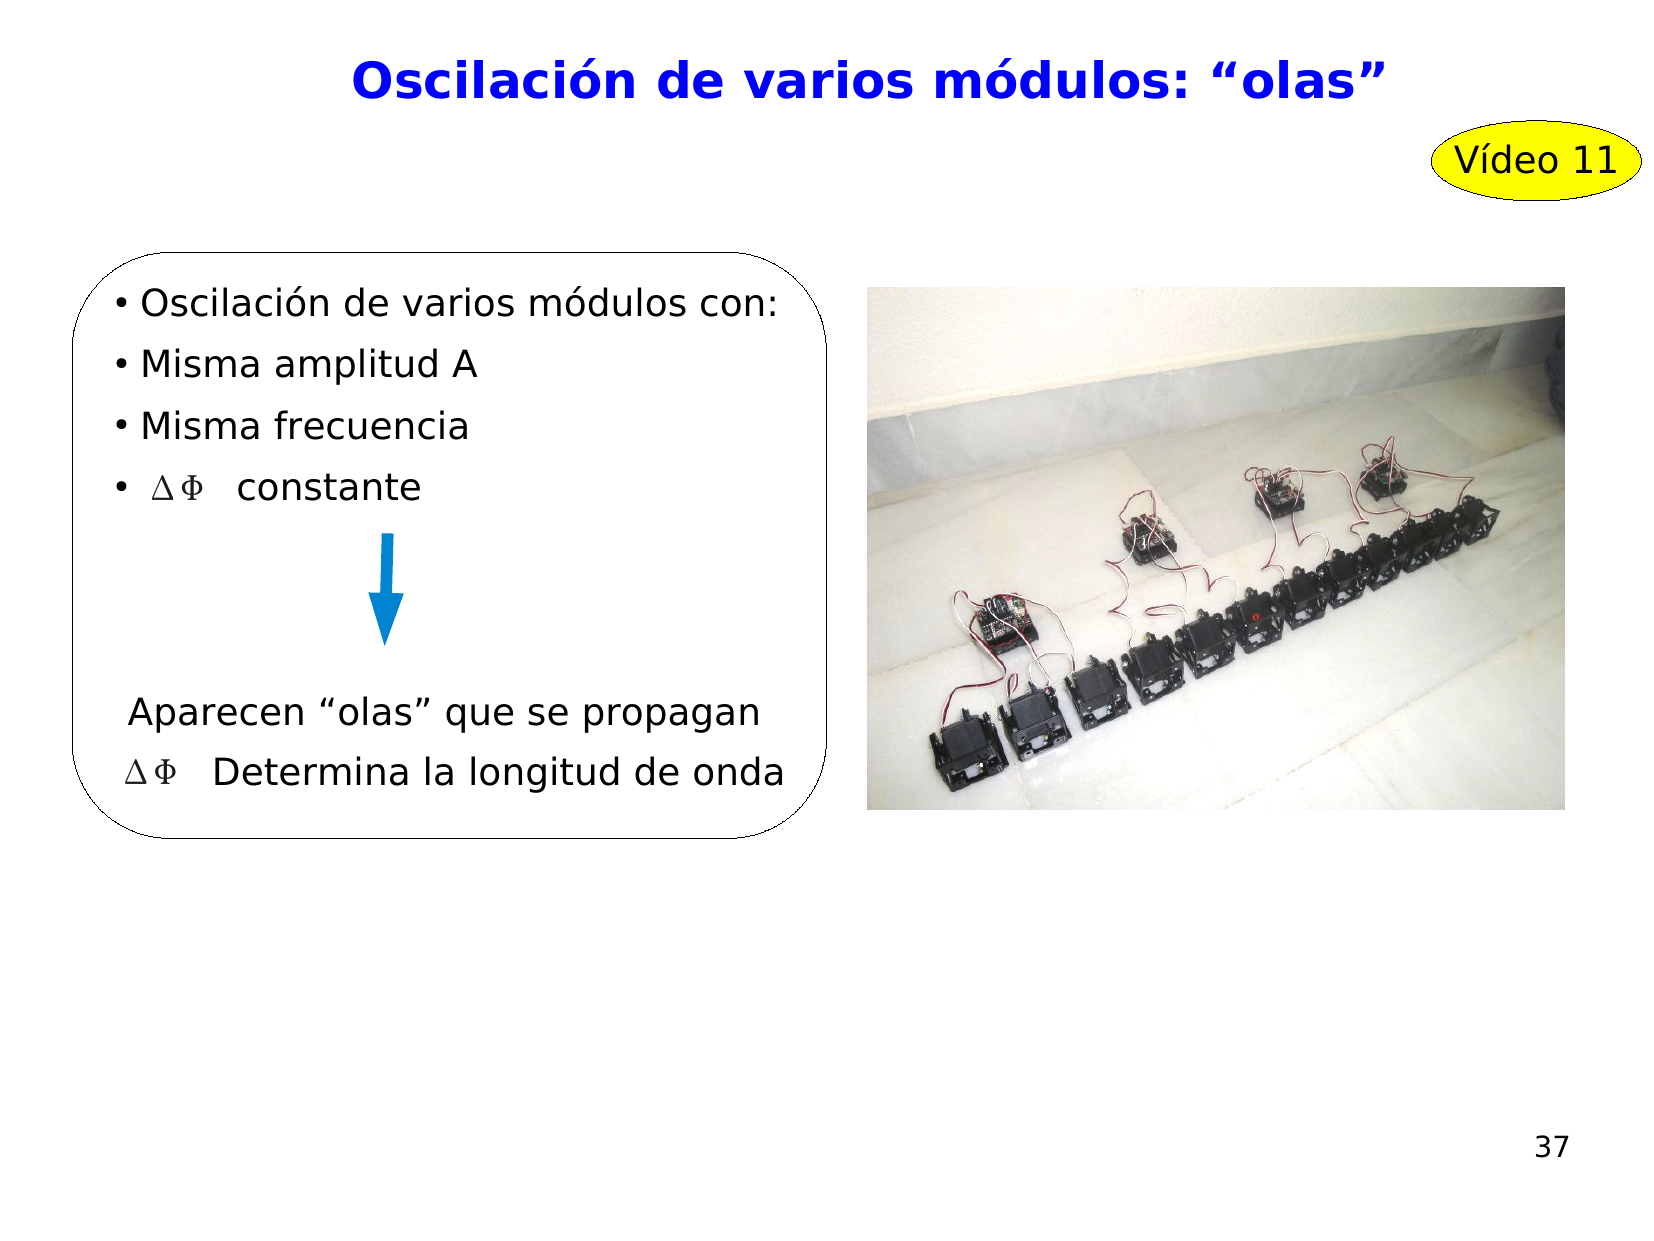

Oscilación de varios módulos: “olas”
Vídeo 11
 Oscilación de varios módulos con:
 Misma amplitud A
 Misma frecuencia
 constante
Aparecen “olas” que se propagan
Determina la longitud de onda
37